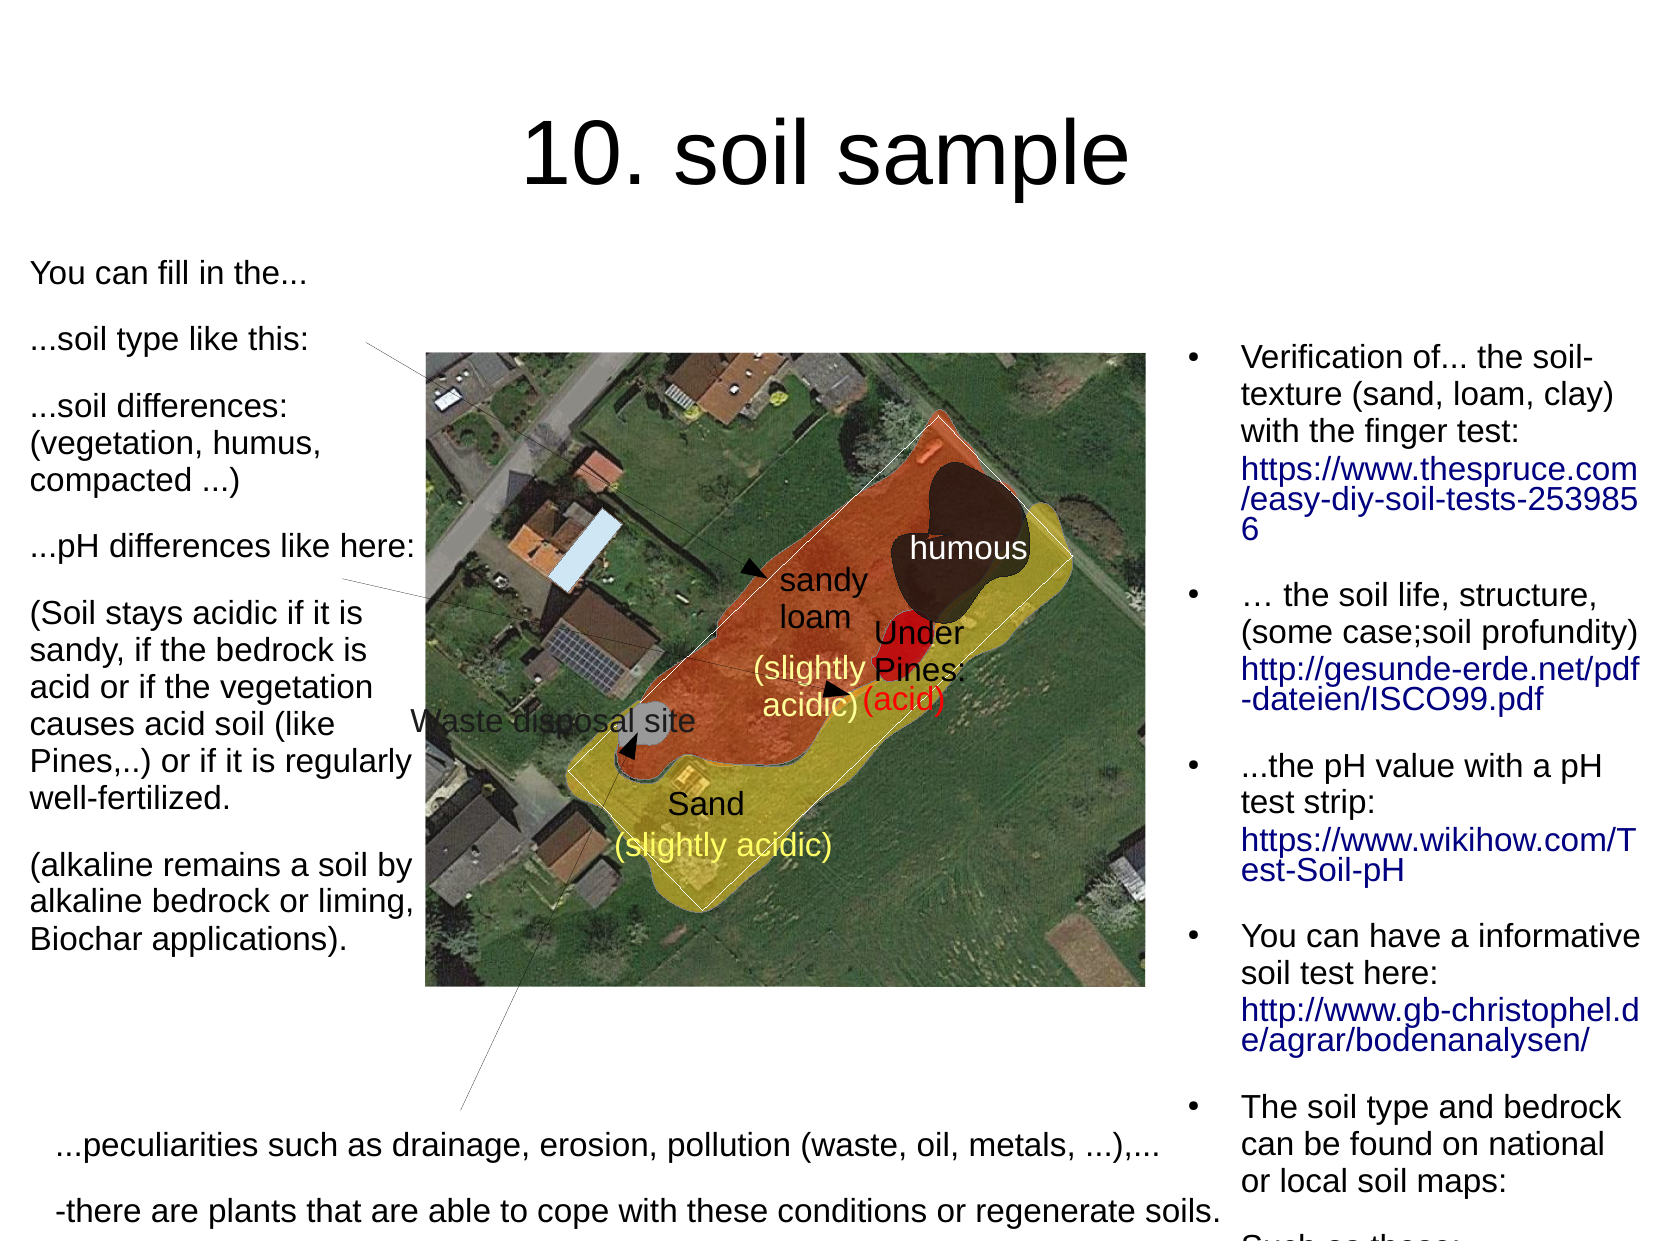

# 10. soil sample
You can fill in the...
...soil type like this:
...soil differences: (vegetation, humus, compacted ...)
...pH differences like here:
(Soil stays acidic if it is sandy, if the bedrock is acid or if the vegetation causes acid soil (like Pines,..) or if it is regularly well-fertilized.
(alkaline remains a soil by alkaline bedrock or liming, Biochar applications).
Die Bodenart (Sand, Lehm, Ton) kannst du mit der Fingerprobe bestimmen: http://www.die-parzelle.de/gartenpflege/bodenarten/bodenbestimmung/
Bodenleben.. feststellen:http://gesunde-erde.net/pdf-dateien/ISCO99.pdf
Den pH-Wert kannst du mit einem pH-Test-streifen bestimmen: https://www.selbst.de/bodenprobe-ph-wert-641.html
Einen aussagekräftigen Bodentest kannst du hier testen lassen: http://www.gb-christophel.de/agrar/bodenanalysen/
Die Bodentyp und das Grundgestein kannst du aus dieser Karte entnehmen:https://services.bgr.de/boden/bgl5000
Verification of... the soil-texture (sand, loam, clay) with the finger test: https://www.thespruce.com/easy-diy-soil-tests-2539856
… the soil life, structure, (some case;soil profundity) http://gesunde-erde.net/pdf-dateien/ISCO99.pdf
...the pH value with a pH test strip: https://www.wikihow.com/Test-Soil-pH
You can have a informative soil test here: http://www.gb-christophel.de/agrar/bodenanalysen/
The soil type and bedrock can be found on national or local soil maps:
Such as these: https://esdac.jrc.ec.europa.eu/content/soil-map-soil-atlas-africahttp://www.fao.org/soils-portal/soil-survey/soil-maps-and-databases/faounesco-soil-map-of-the-world/en/https://services.bgr.de/boden/bgl5000
humous
sandy loam
Under Pines:
(slightly acidic)
(acid)
Waste disposal site
Sand
(slightly acidic)
...peculiarities such as drainage, erosion, pollution (waste, oil, metals, ...),...
-there are plants that are able to cope with these conditions or regenerate soils.